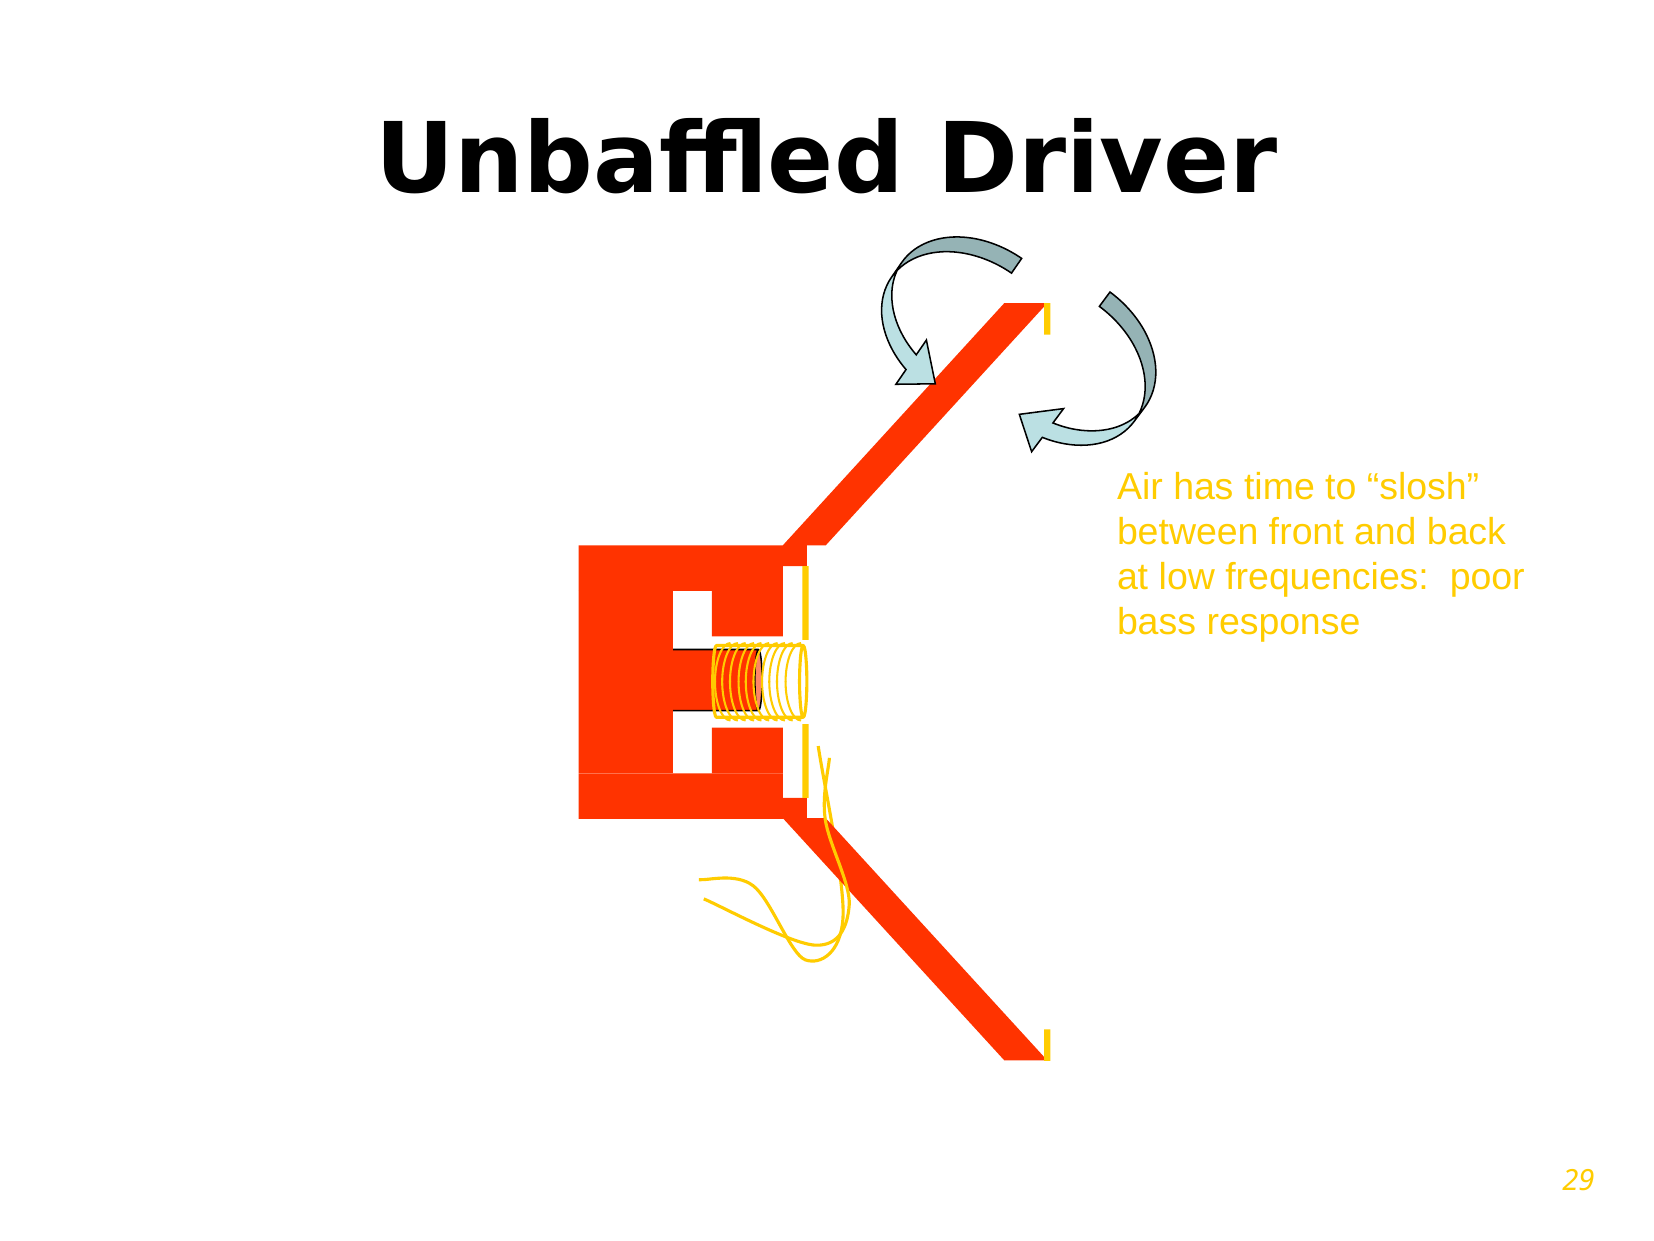

# Unbaffled Driver
Air has time to “slosh” between front and back at low frequencies: poor bass response